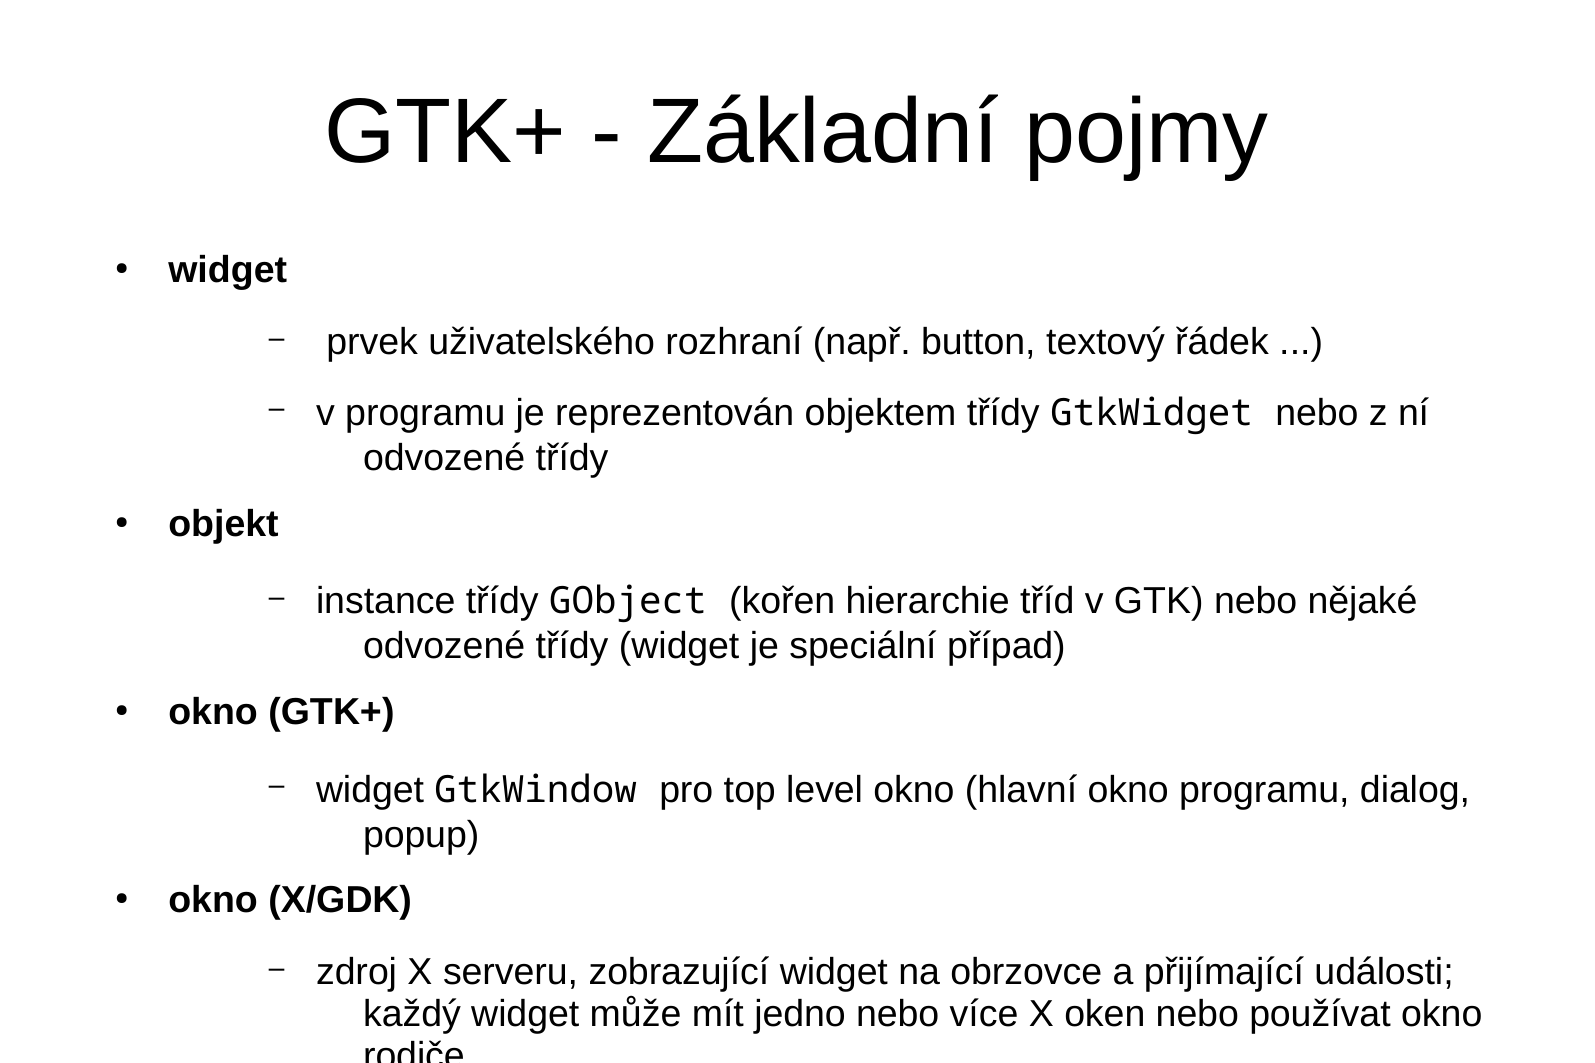

# GTK+ - Základní pojmy
widget
 prvek uživatelského rozhraní (např. button, textový řádek ...)
v programu je reprezentován objektem třídy GtkWidget nebo z ní odvozené třídy
objekt
instance třídy GObject (kořen hierarchie tříd v GTK) nebo nějaké odvozené třídy (widget je speciální případ)
okno (GTK+)
widget GtkWindow pro top level okno (hlavní okno programu, dialog, popup)
okno (X/GDK)
zdroj X serveru, zobrazující widget na obrzovce a přijímající události; každý widget může mít jedno nebo více X oken nebo používat okno rodiče